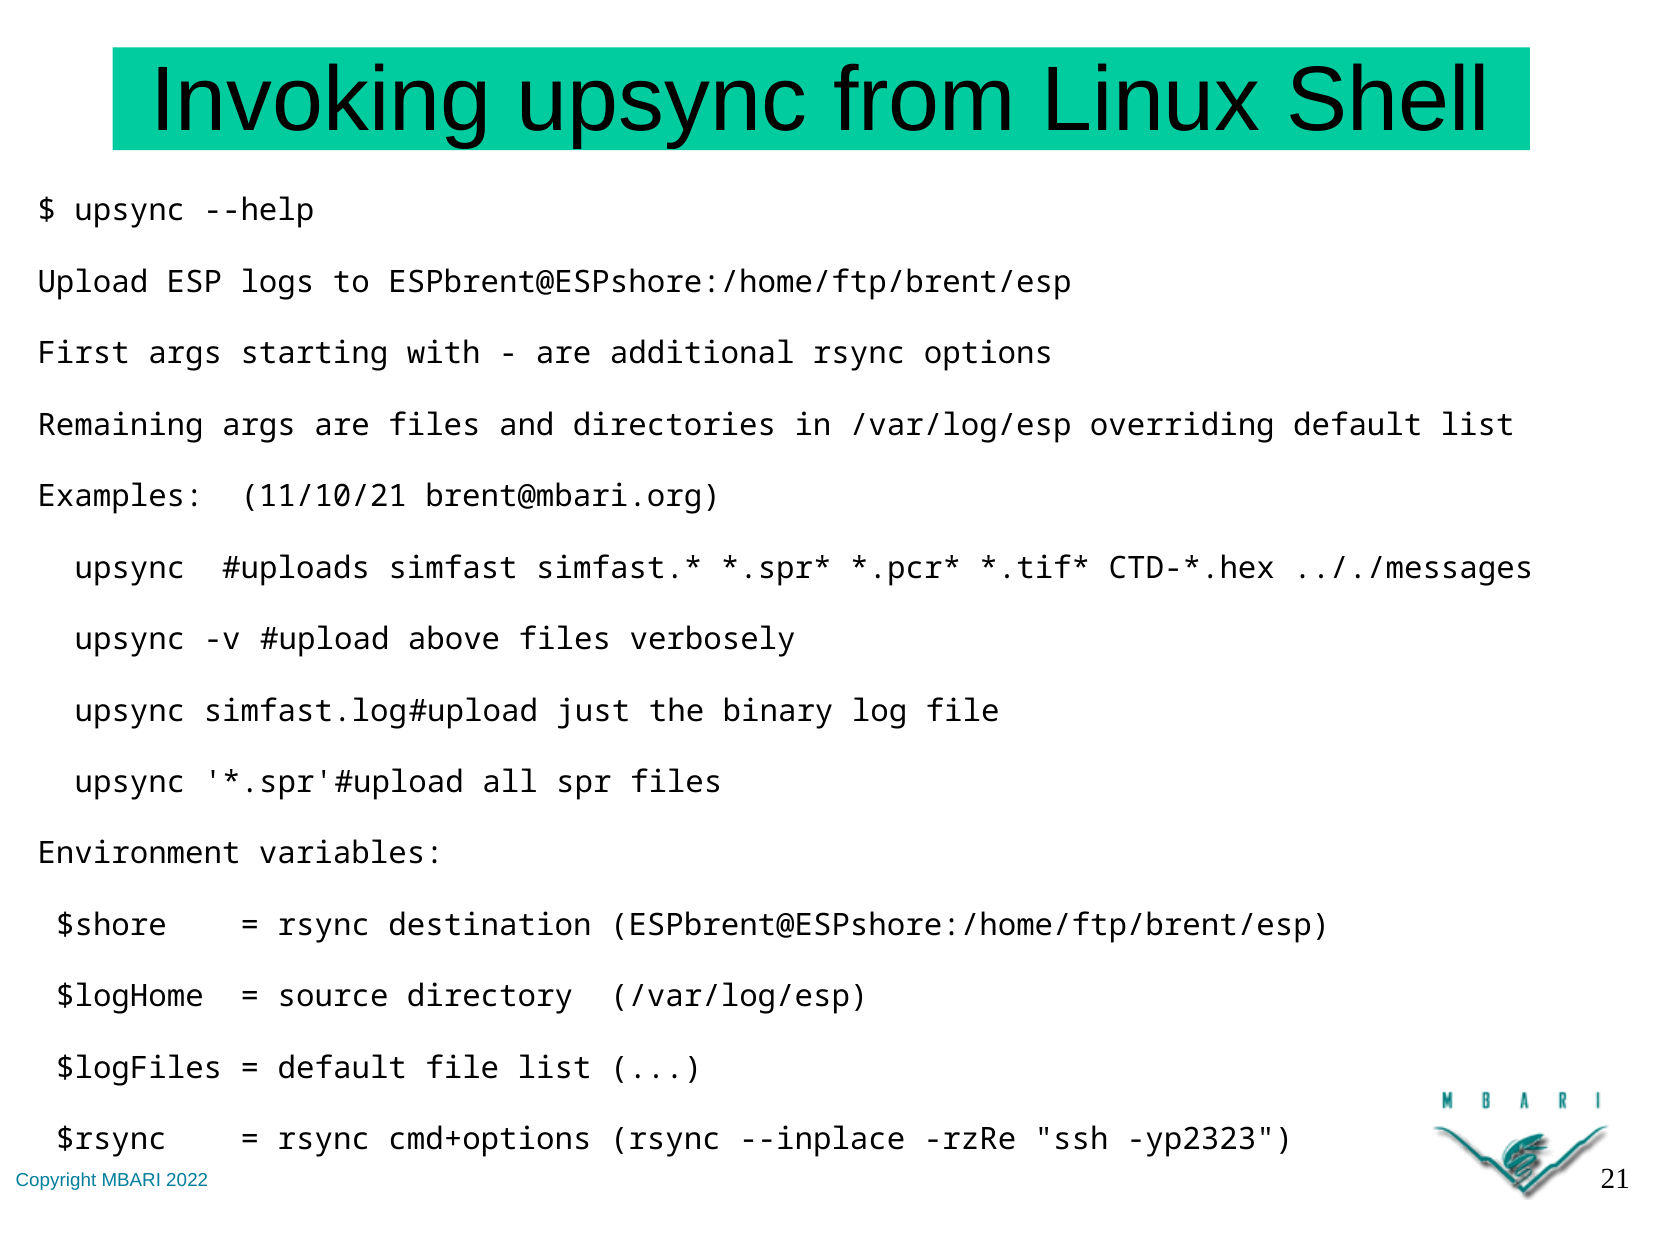

# Invoking upsync from Linux Shell
$ upsync --help
Upload ESP logs to ESPbrent@ESPshore:/home/ftp/brent/esp
First args starting with - are additional rsync options
Remaining args are files and directories in /var/log/esp overriding default list
Examples: (11/10/21 brent@mbari.org)
 upsync #uploads simfast simfast.* *.spr* *.pcr* *.tif* CTD-*.hex .././messages
 upsync -v		#upload above files verbosely
 upsync simfast.log	#upload just the binary log file
 upsync '*.spr'	#upload all spr files
Environment variables:
 $shore = rsync destination (ESPbrent@ESPshore:/home/ftp/brent/esp)
 $logHome = source directory (/var/log/esp)
 $logFiles = default file list (...)
 $rsync = rsync cmd+options (rsync --inplace -rzRe "ssh -yp2323")